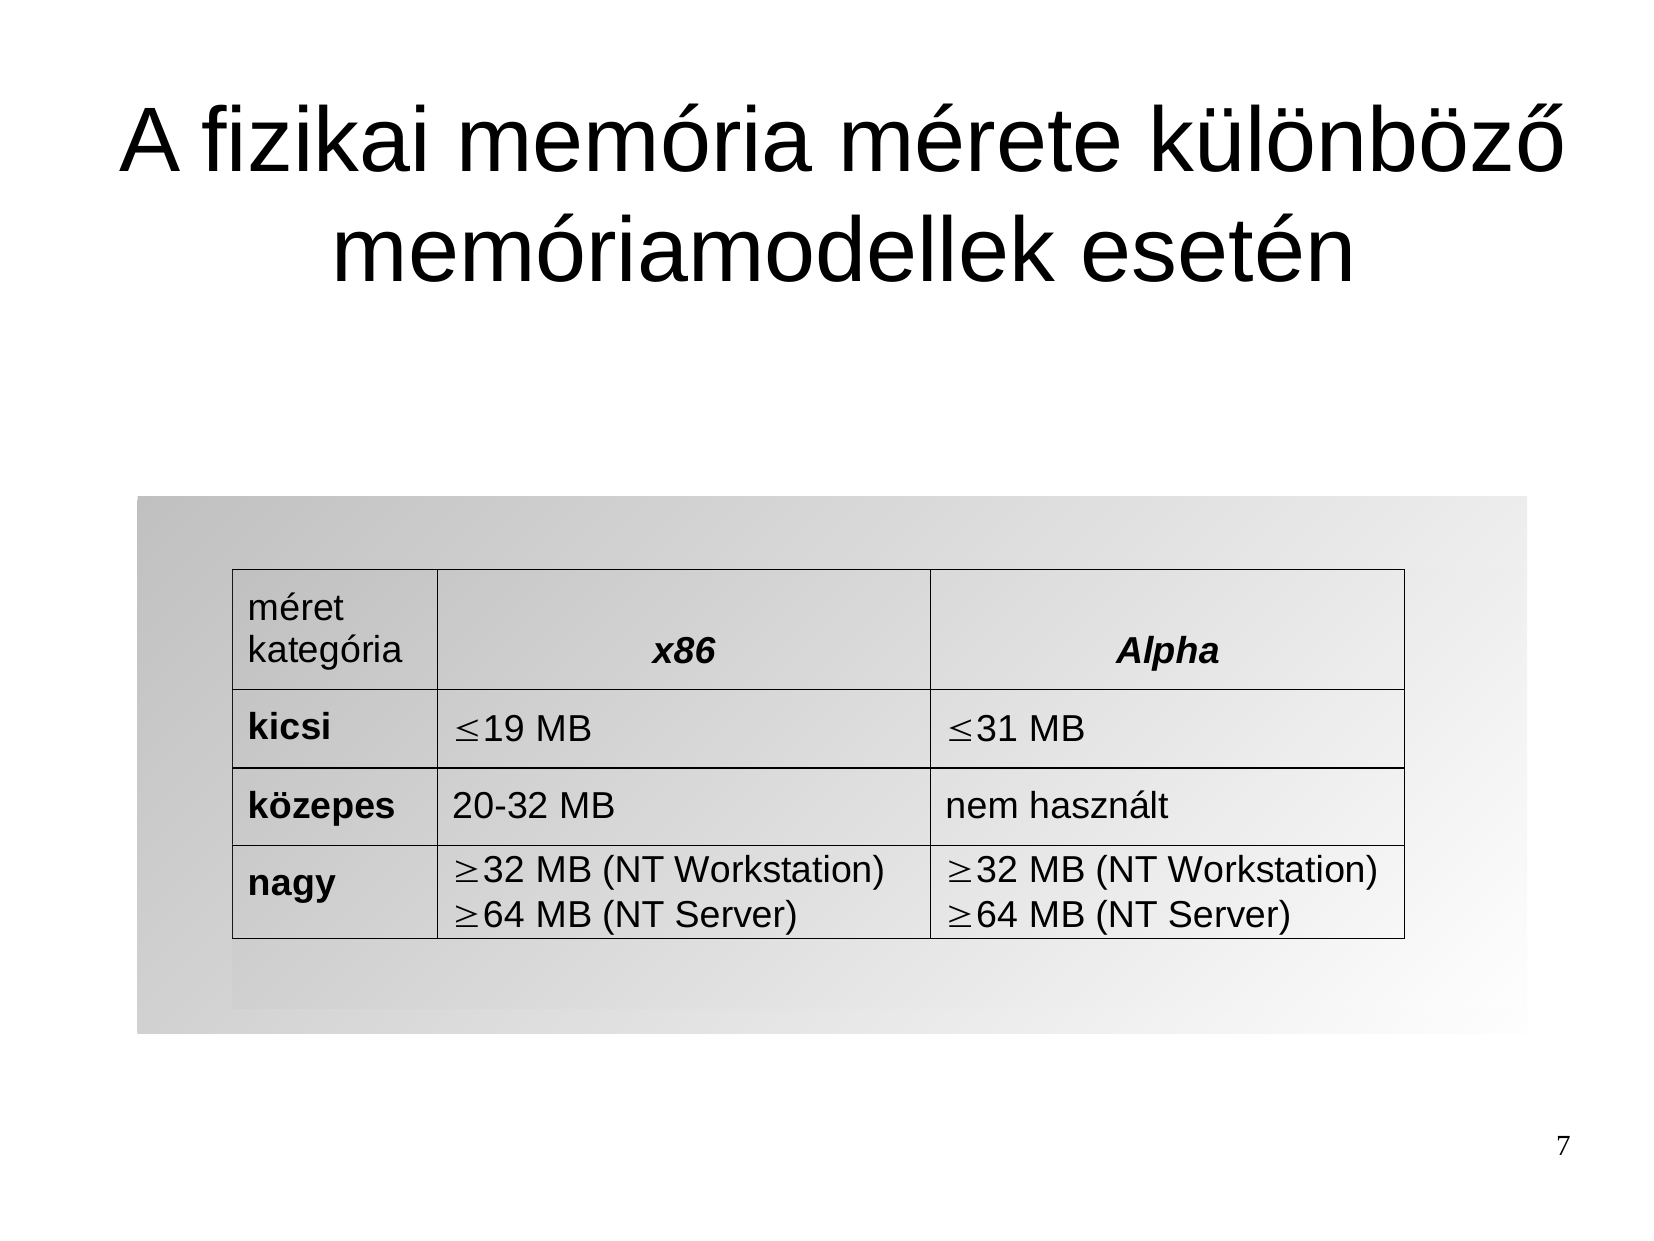

# A fizikai memória mérete különböző memóriamodellek esetén
7